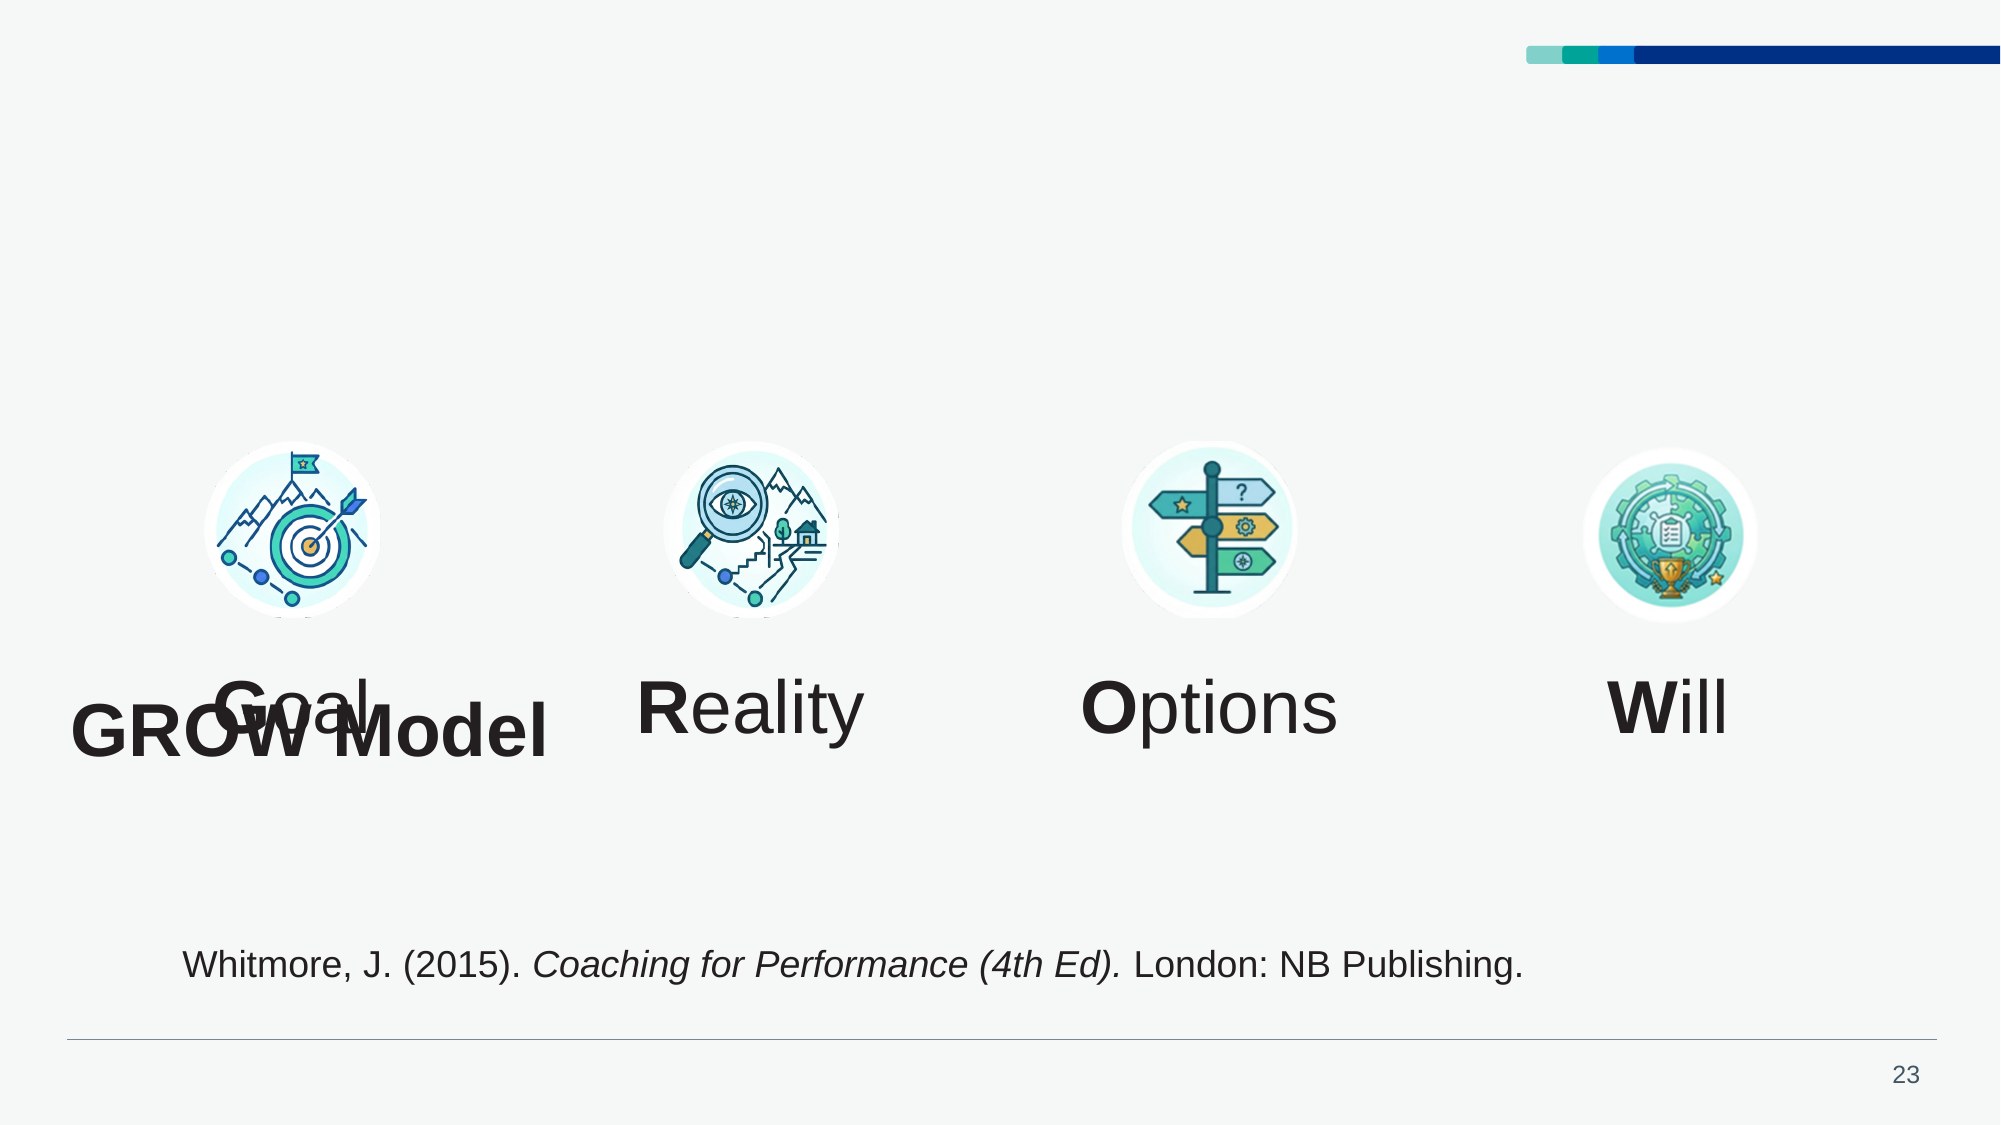

Goal
Reality
Options
Will
# GROW Model
Whitmore, J. (2015). Coaching for Performance (4th Ed). London: NB Publishing.